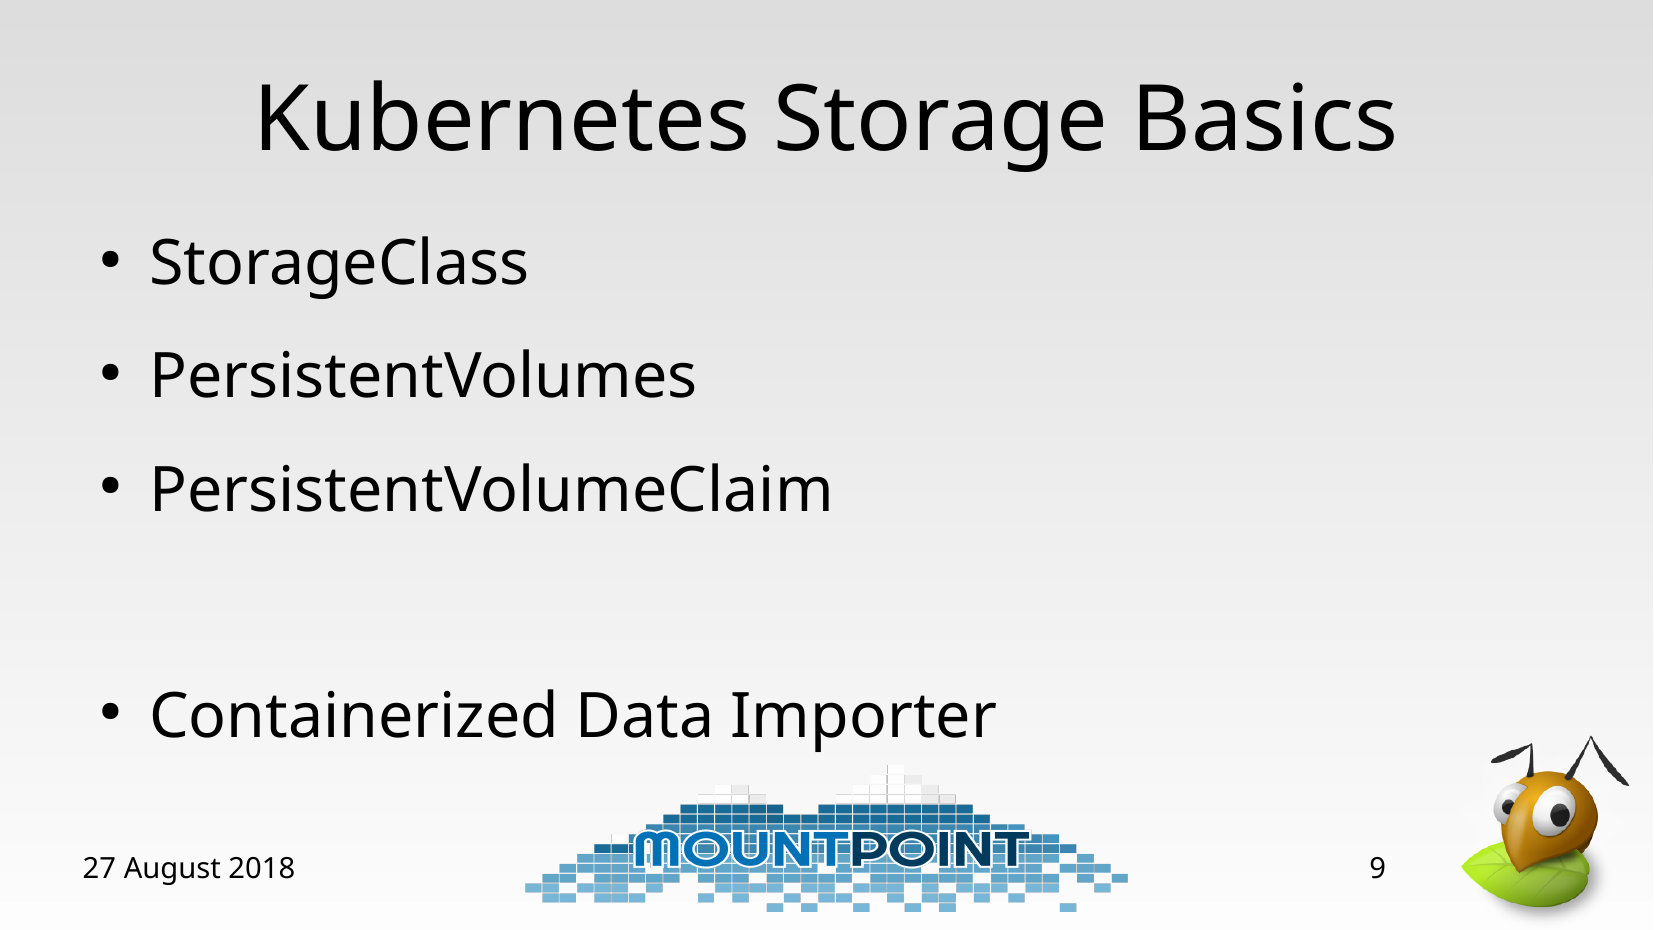

# Kubernetes Storage Basics
StorageClass
PersistentVolumes
PersistentVolumeClaim
Containerized Data Importer
27 August 2018
9